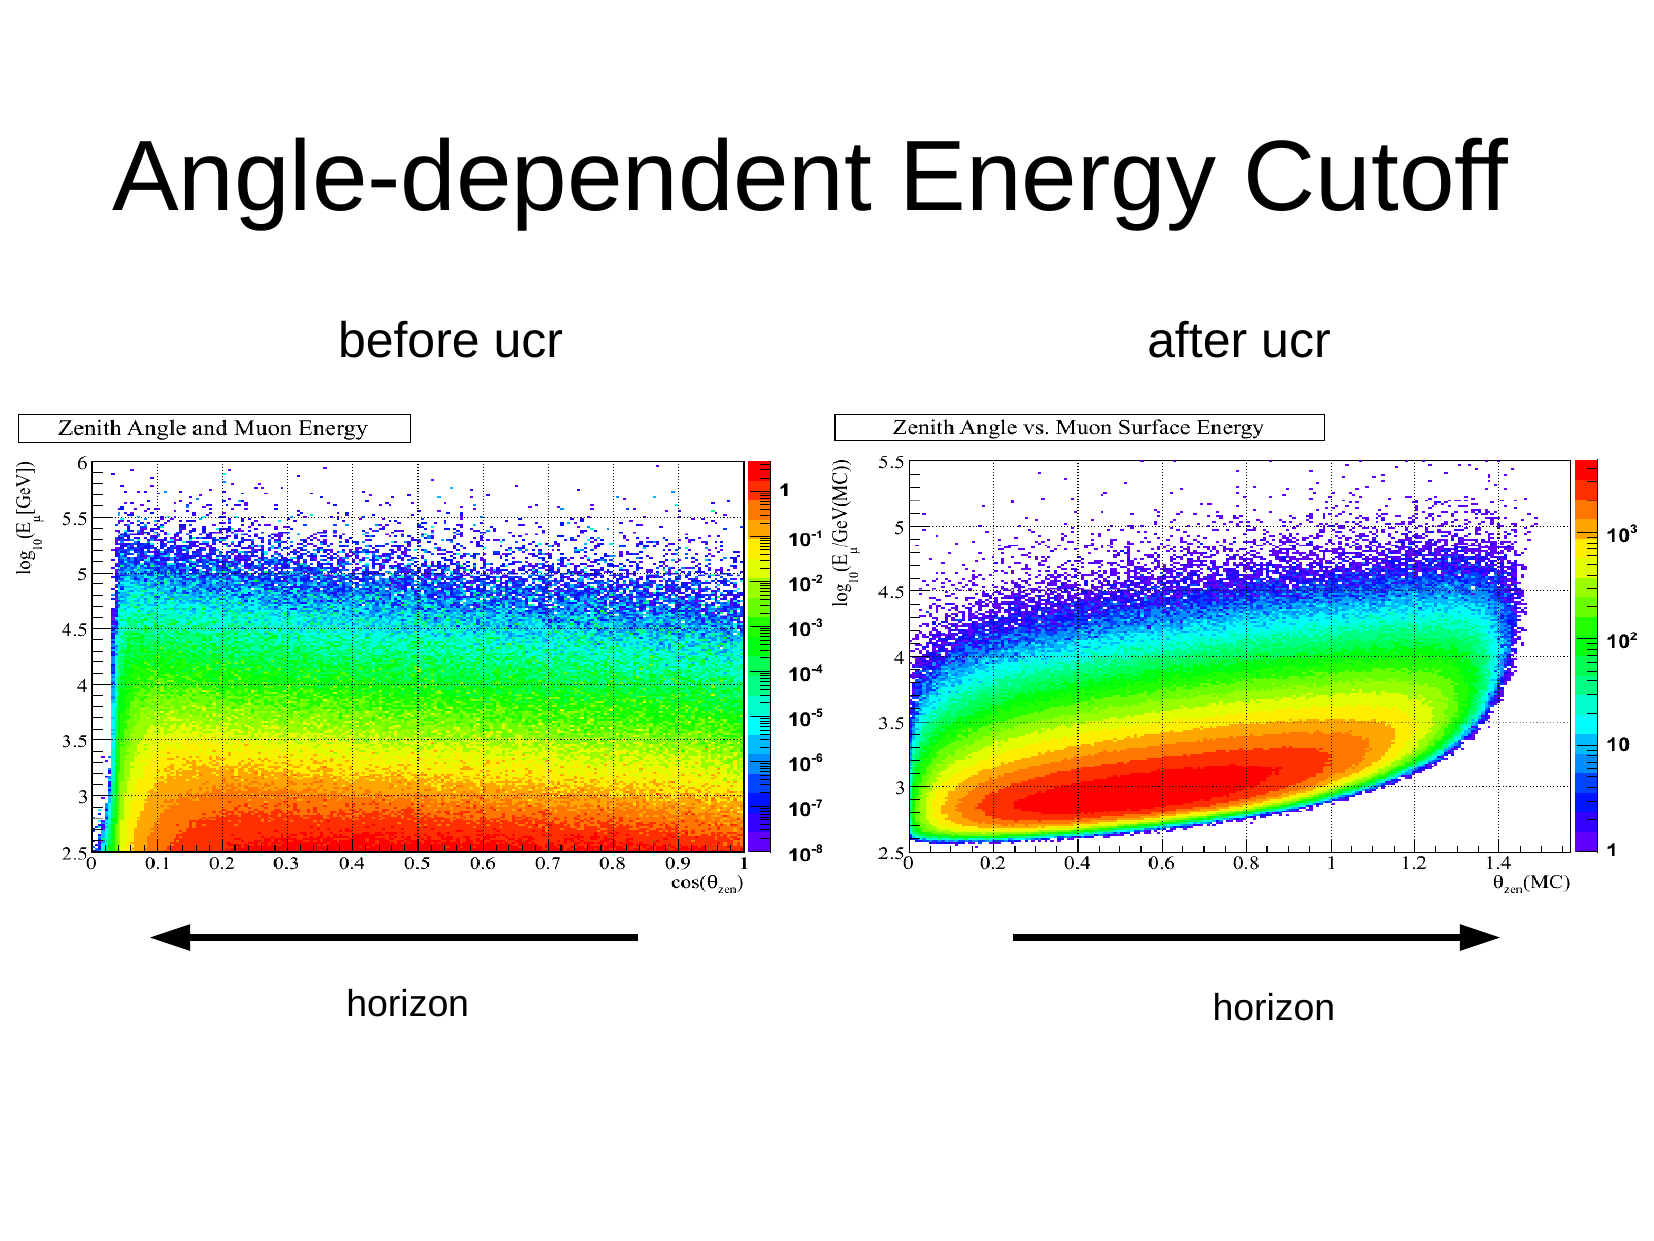

Angle-dependent Energy Cutoff
before ucr
after ucr
horizon
horizon